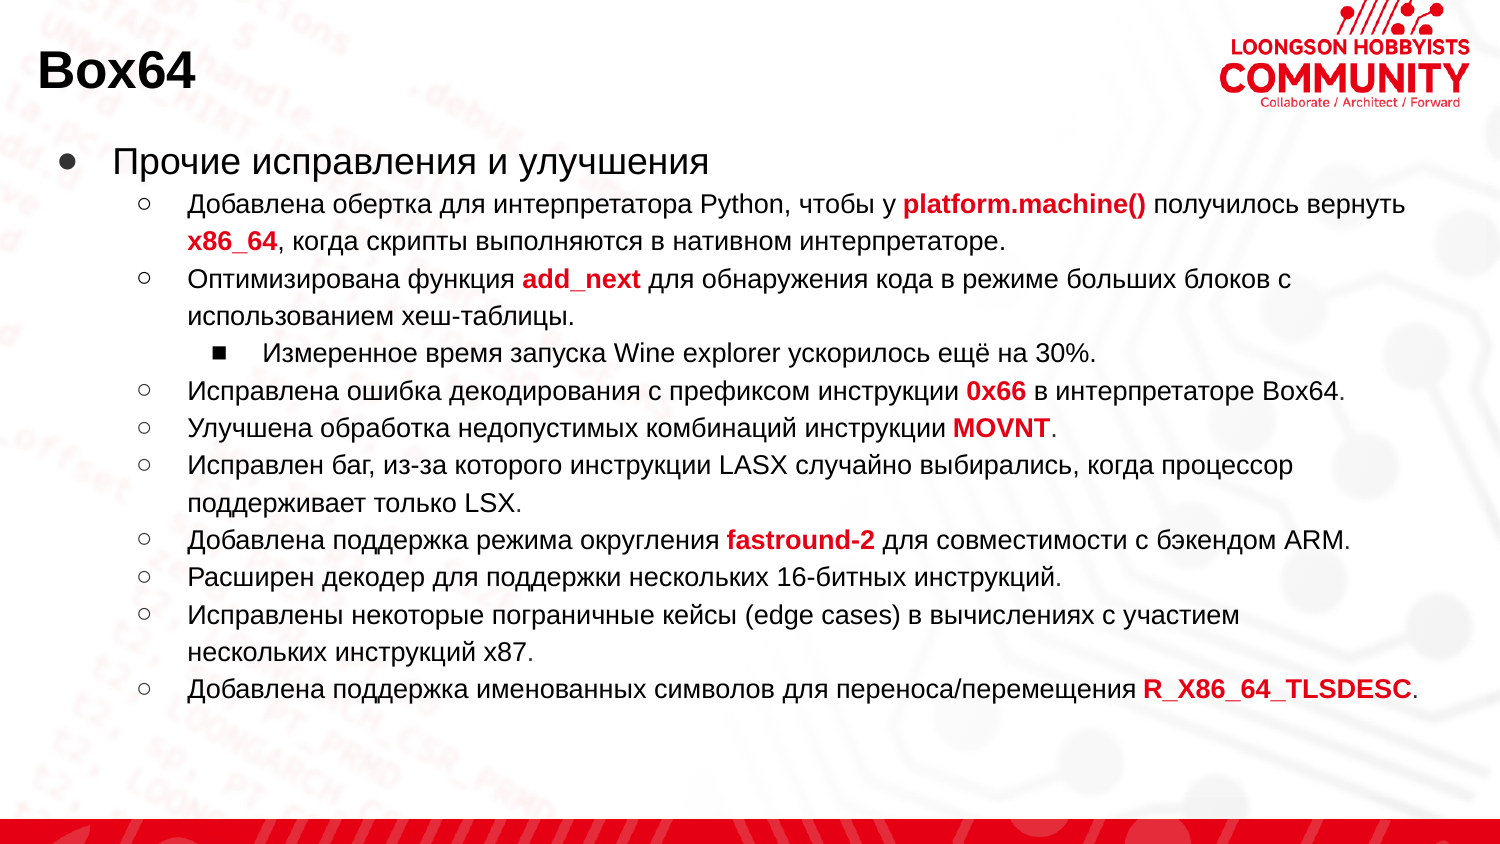

# Box64
Прочие исправления и улучшения
Добавлена обертка для интерпретатора Python, чтобы у platform.machine() получилось вернуть x86_64, когда скрипты выполняются в нативном интерпретаторе.
Оптимизирована функция add_next для обнаружения кода в режиме больших блоков с использованием хеш-таблицы.
Измеренное время запуска Wine explorer ускорилось ещё на 30%.
Исправлена ошибка декодирования с префиксом инструкции 0x66 в интерпретаторе Box64.
Улучшена обработка недопустимых комбинаций инструкции MOVNT.
Исправлен баг, из-за которого инструкции LASX случайно выбирались, когда процессор поддерживает только LSX.
Добавлена поддержка режима округления fastround-2 для совместимости с бэкендом ARM.
Расширен декодер для поддержки нескольких 16-битных инструкций.
Исправлены некоторые пограничные кейсы (edge cases) в вычислениях с участием
нескольких инструкций x87.
Добавлена поддержка именованных символов для переноса/перемещения R_X86_64_TLSDESC.